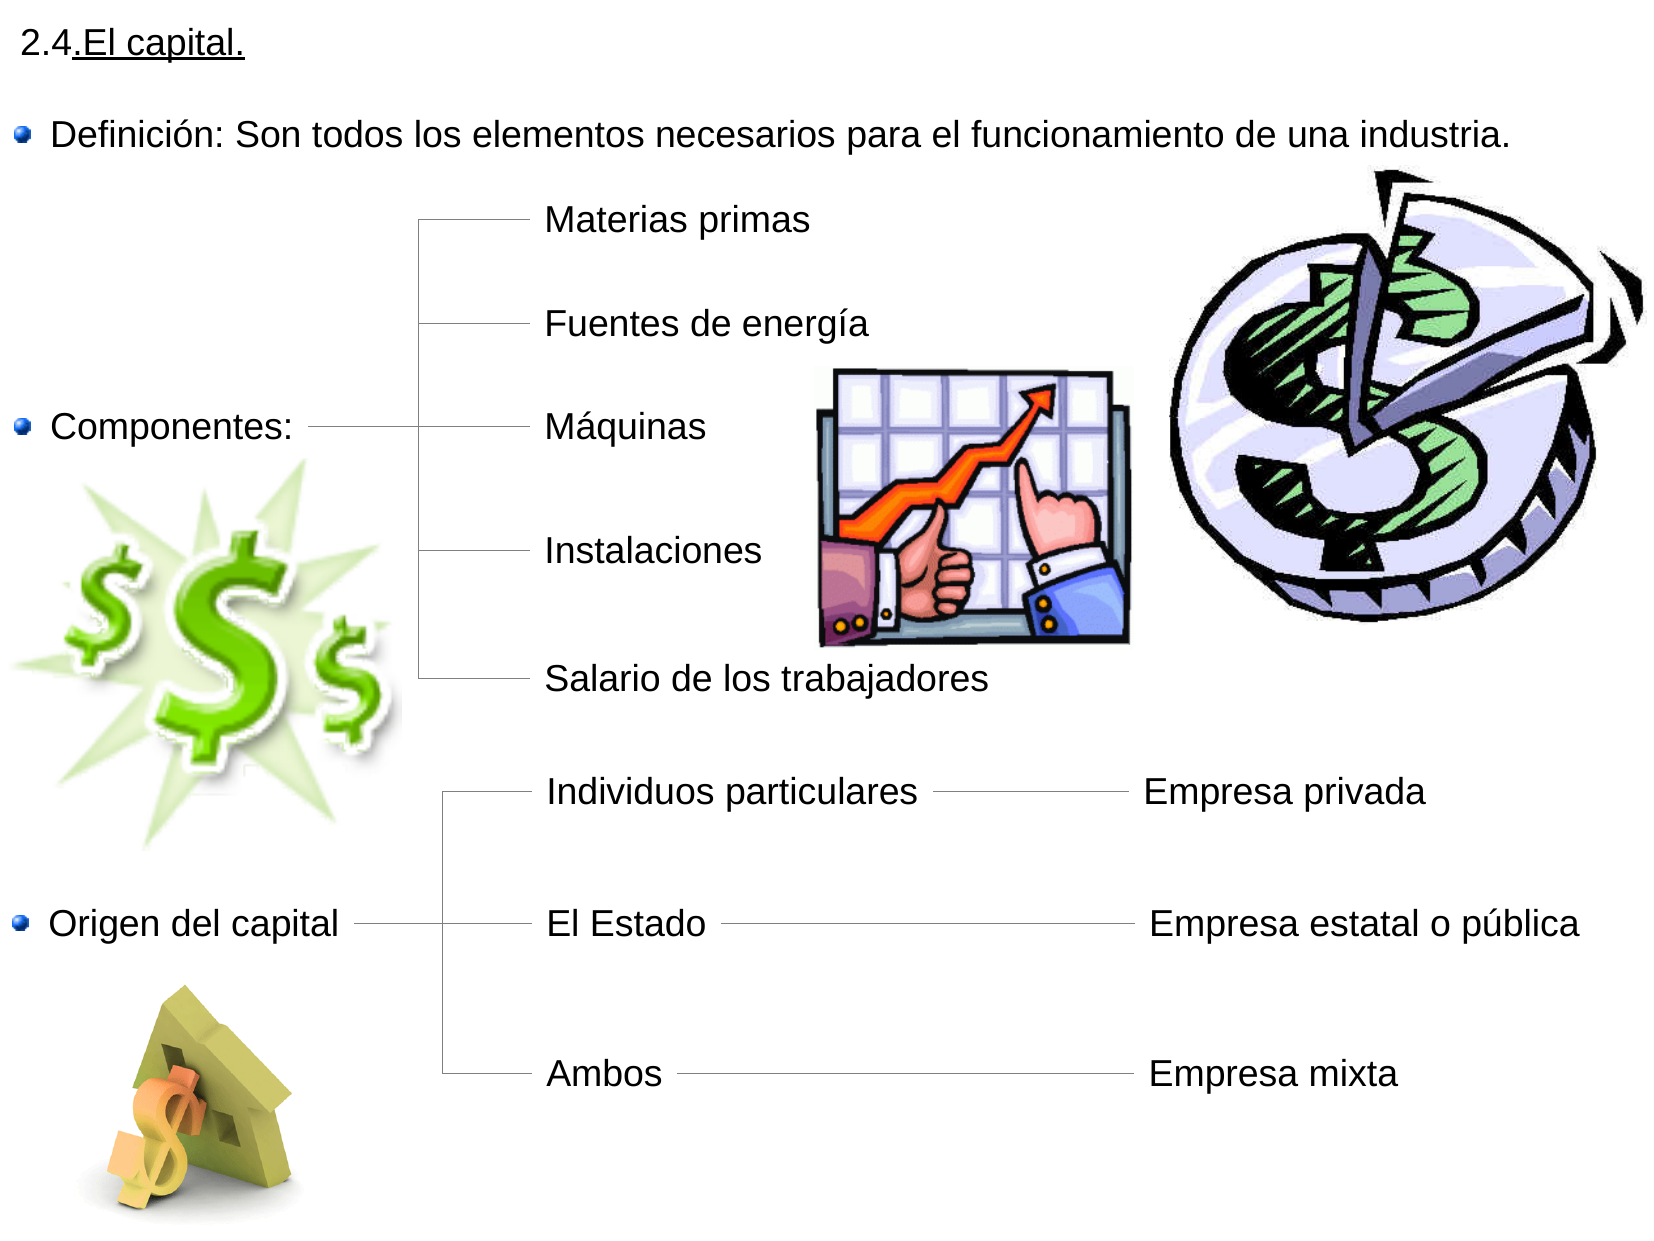

2.4.El capital.
Definición: Son todos los elementos necesarios para el funcionamiento de una industria.
Materias primas
Fuentes de energía
Componentes:
Máquinas
Instalaciones
Salario de los trabajadores
Individuos particulares
Empresa privada
Origen del capital
El Estado
Empresa estatal o pública
Ambos
Empresa mixta